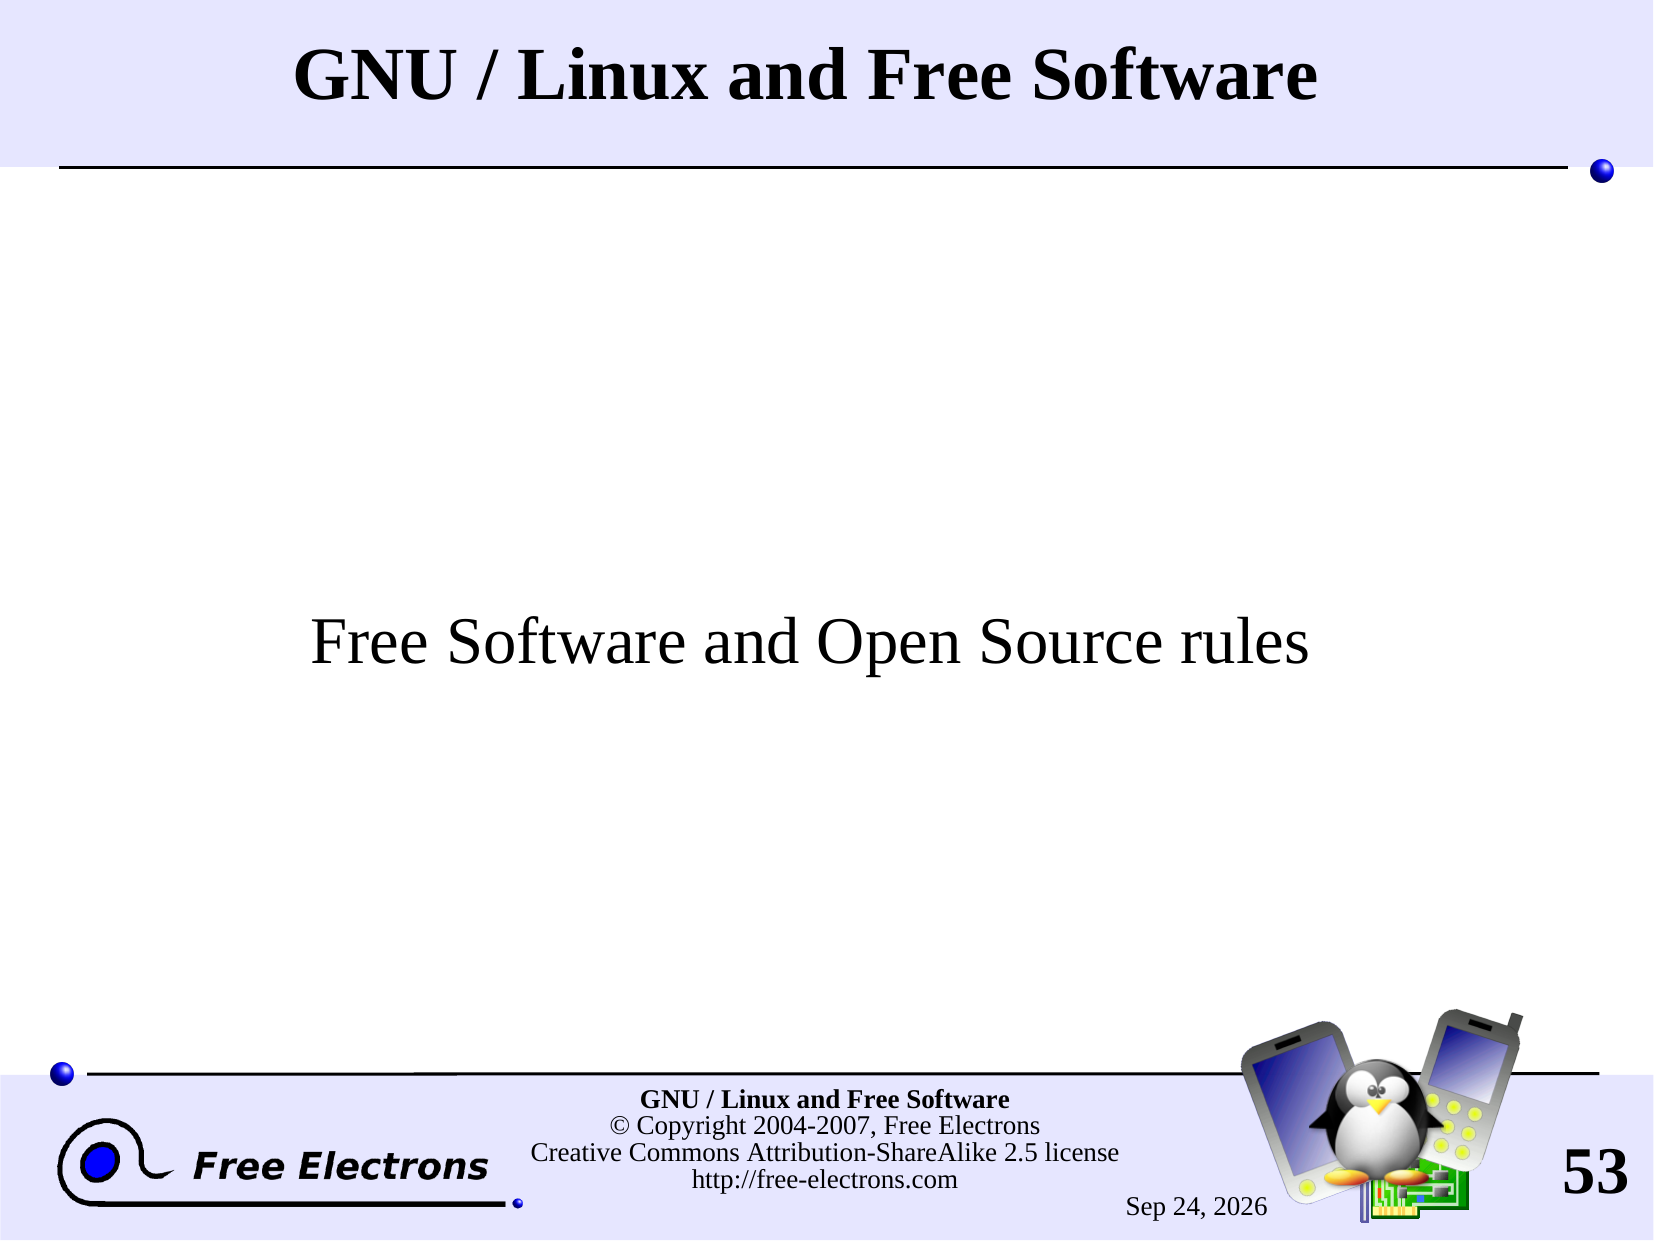

# GNU / Linux and Free Software
Free Software and Open Source rules